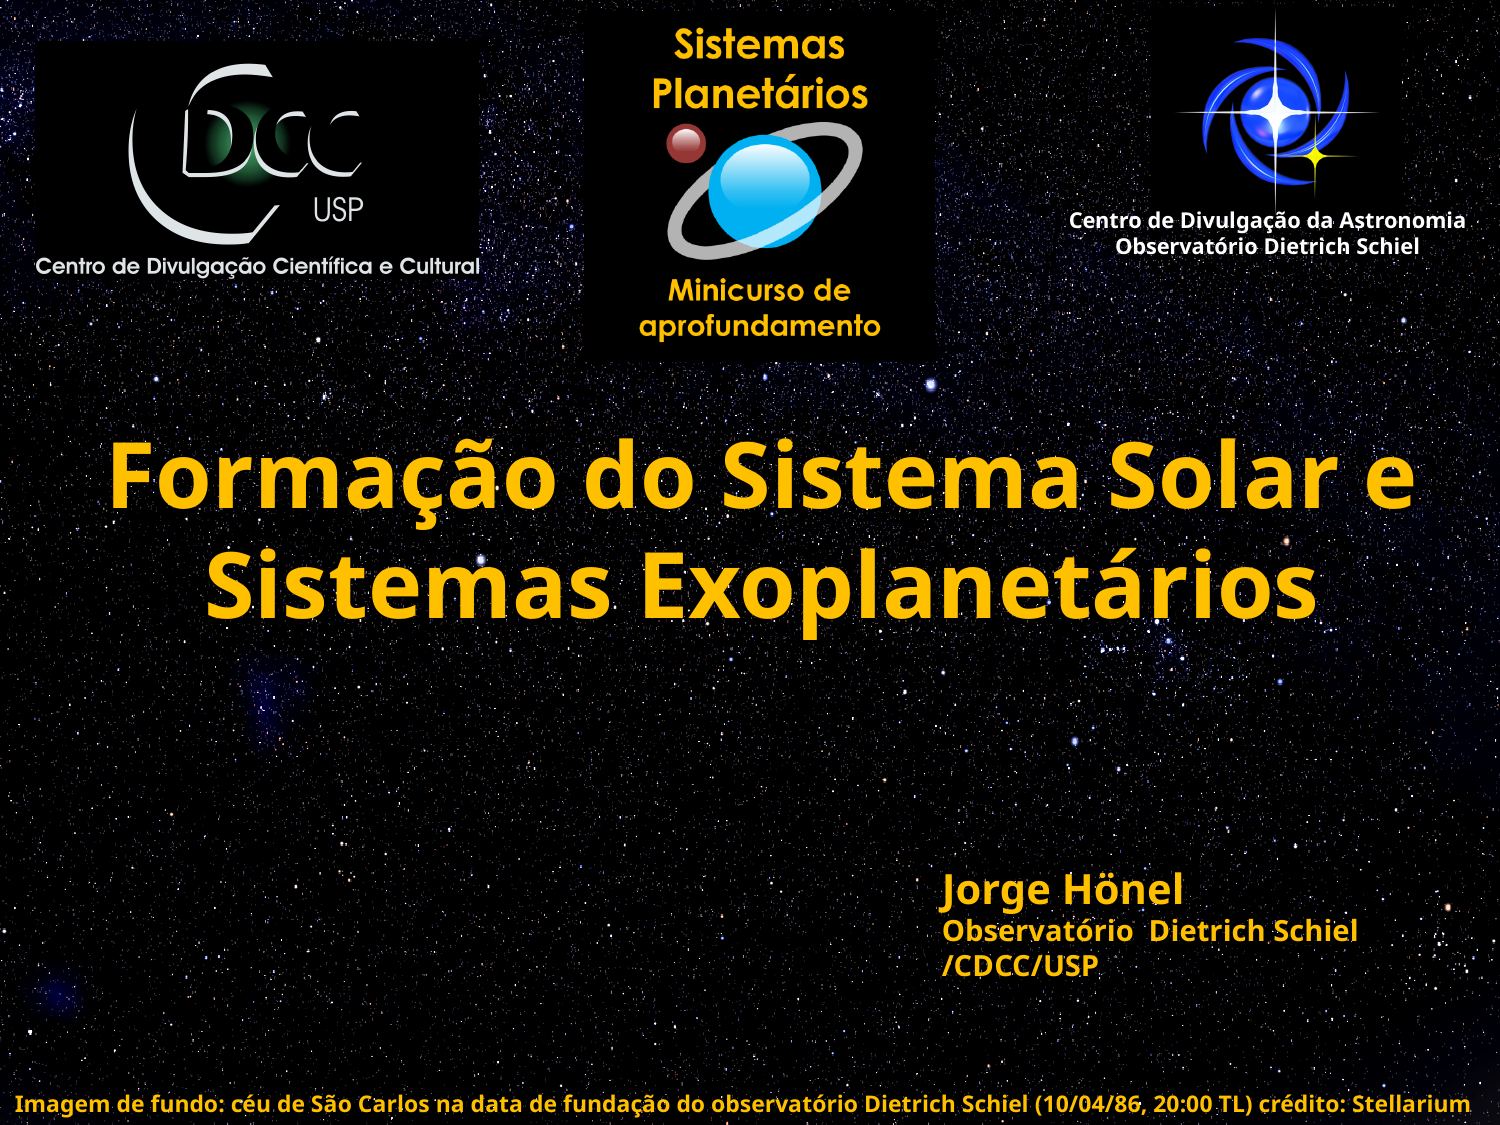

Centro de Divulgação da Astronomia
Observatório Dietrich Schiel
Formação do Sistema Solar e Sistemas Exoplanetários
Jorge Hönel
Observatório Dietrich Schiel
/CDCC/USP
Imagem de fundo: céu de São Carlos na data de fundação do observatório Dietrich Schiel (10/04/86, 20:00 TL) crédito: Stellarium